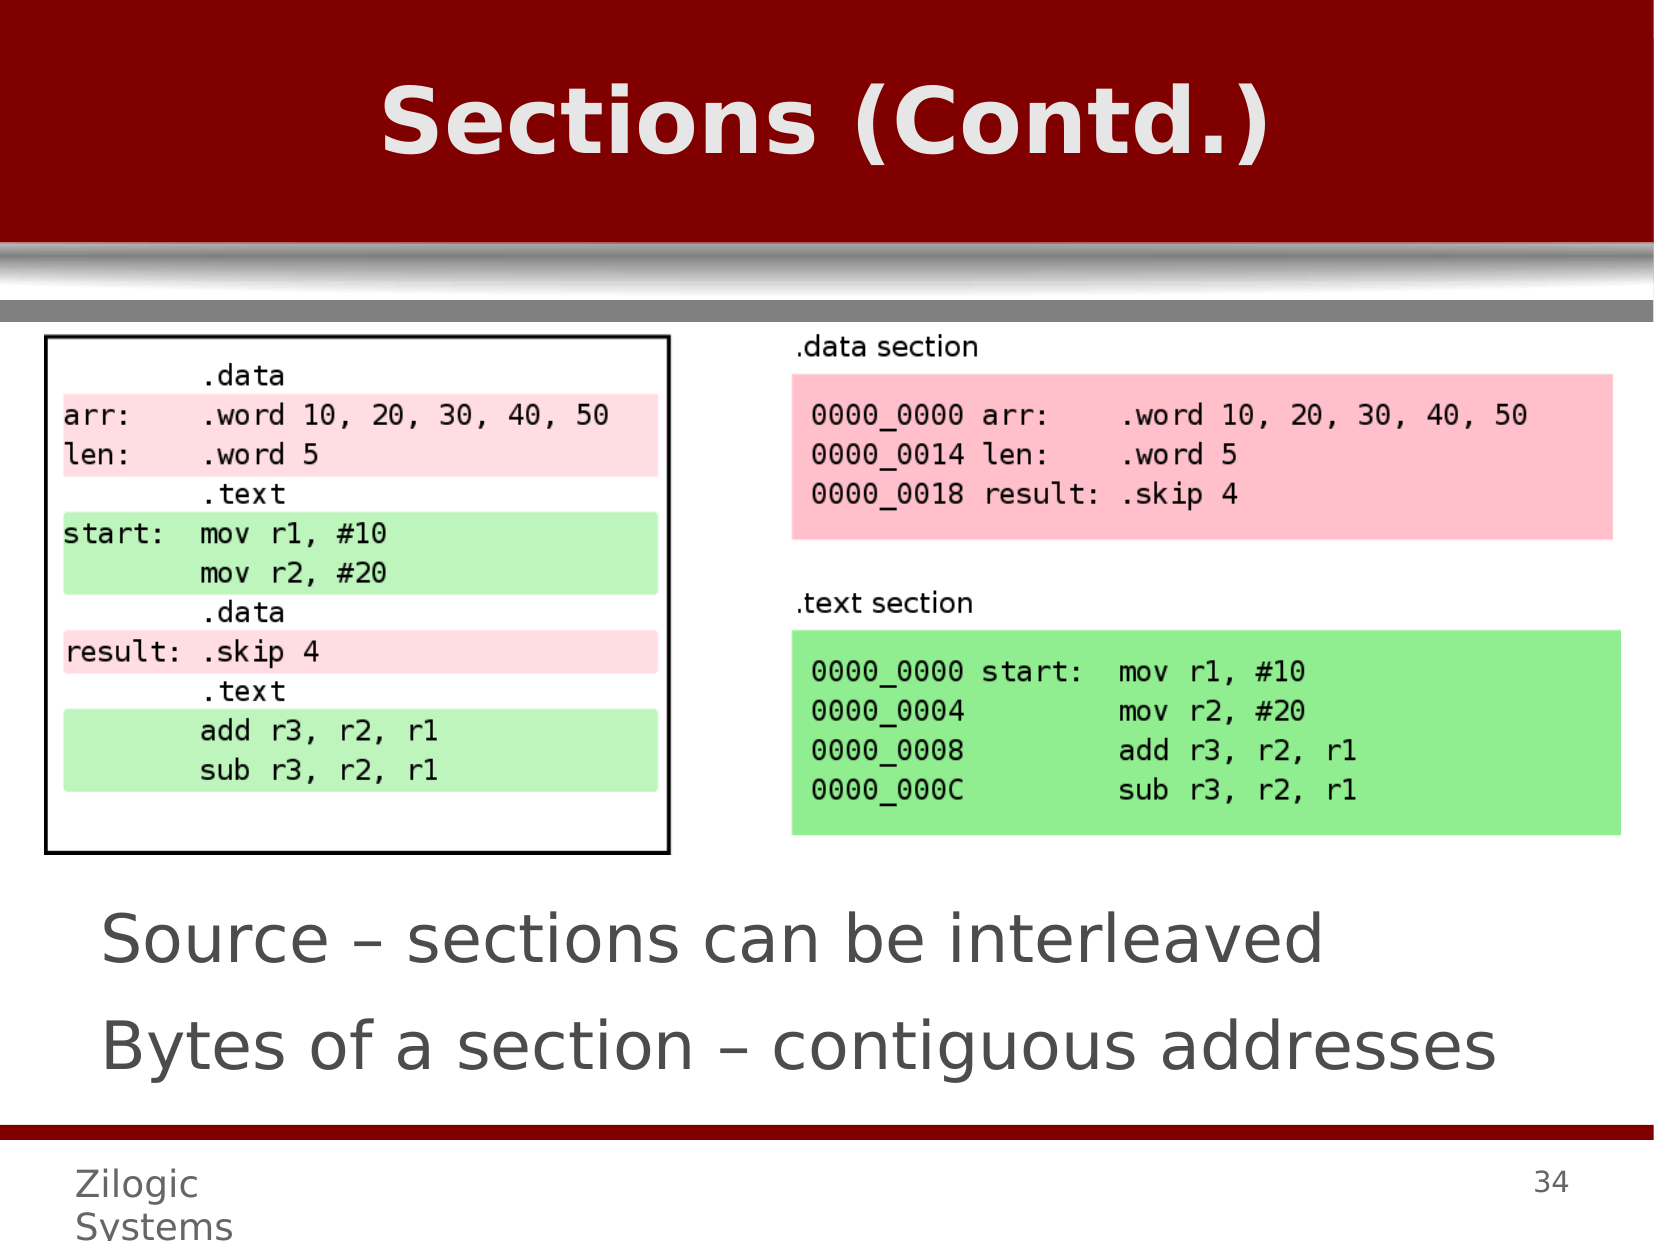

# Sections (Contd.)
Source – sections can be interleaved
Bytes of a section – contiguous addresses
34